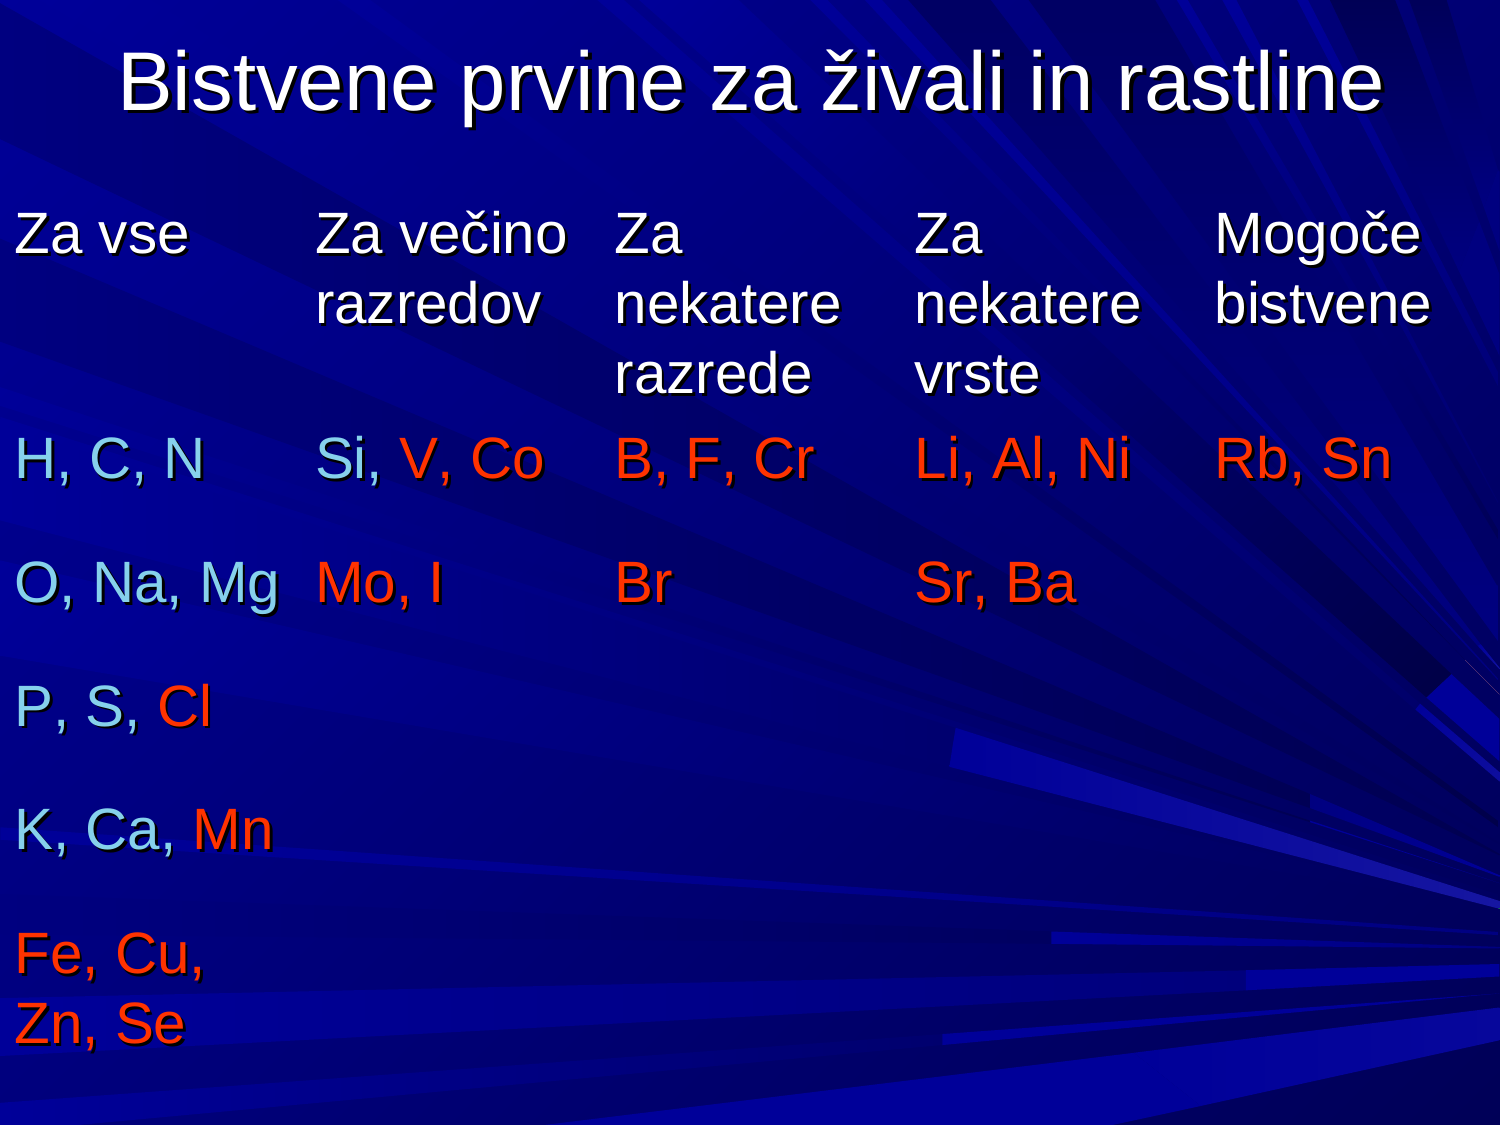

# Bistvene prvine za živali in rastline
| Za vse | Za večino razredov | Za nekatere razrede | Za nekatere vrste | Mogoče bistvene |
| --- | --- | --- | --- | --- |
| H, C, N | Si, V, Co | B, F, Cr | Li, Al, Ni | Rb, Sn |
| O, Na, Mg | Mo, I | Br | Sr, Ba | |
| P, S, Cl | | | | |
| K, Ca, Mn | | | | |
| Fe, Cu, Zn, Se | | | | |